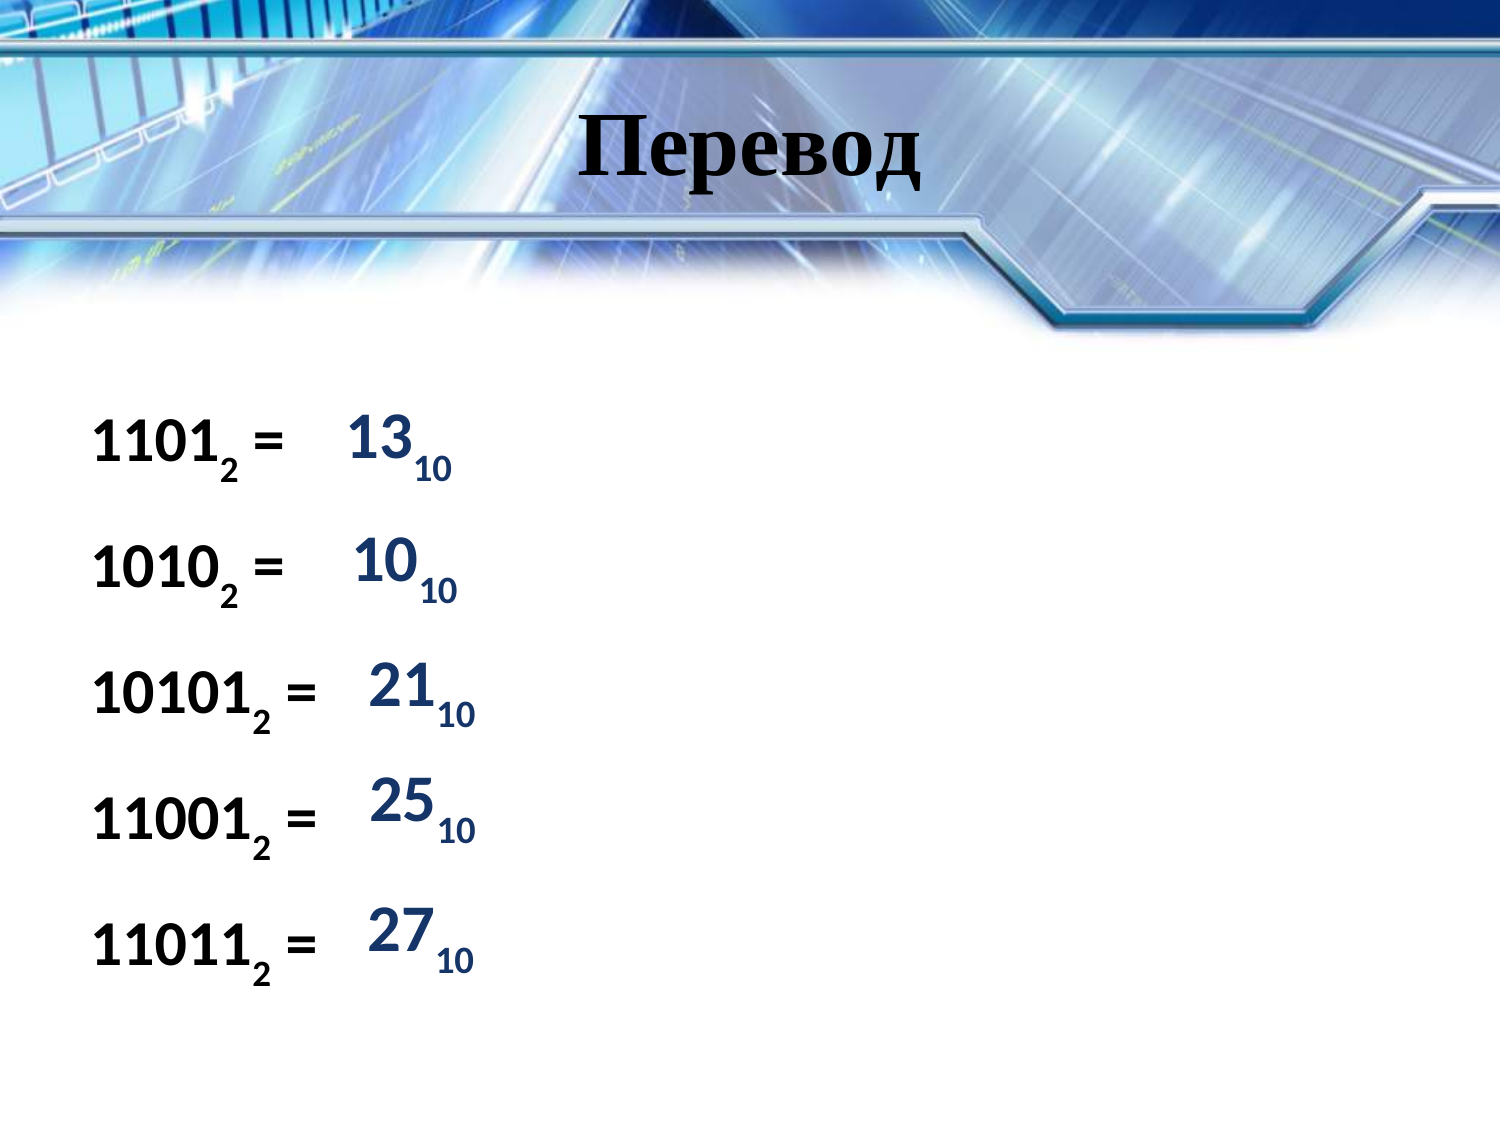

# Перевод
1310
11012 =
10102 =
101012 =
110012 =
110112 =
1010
2110
2510
2710